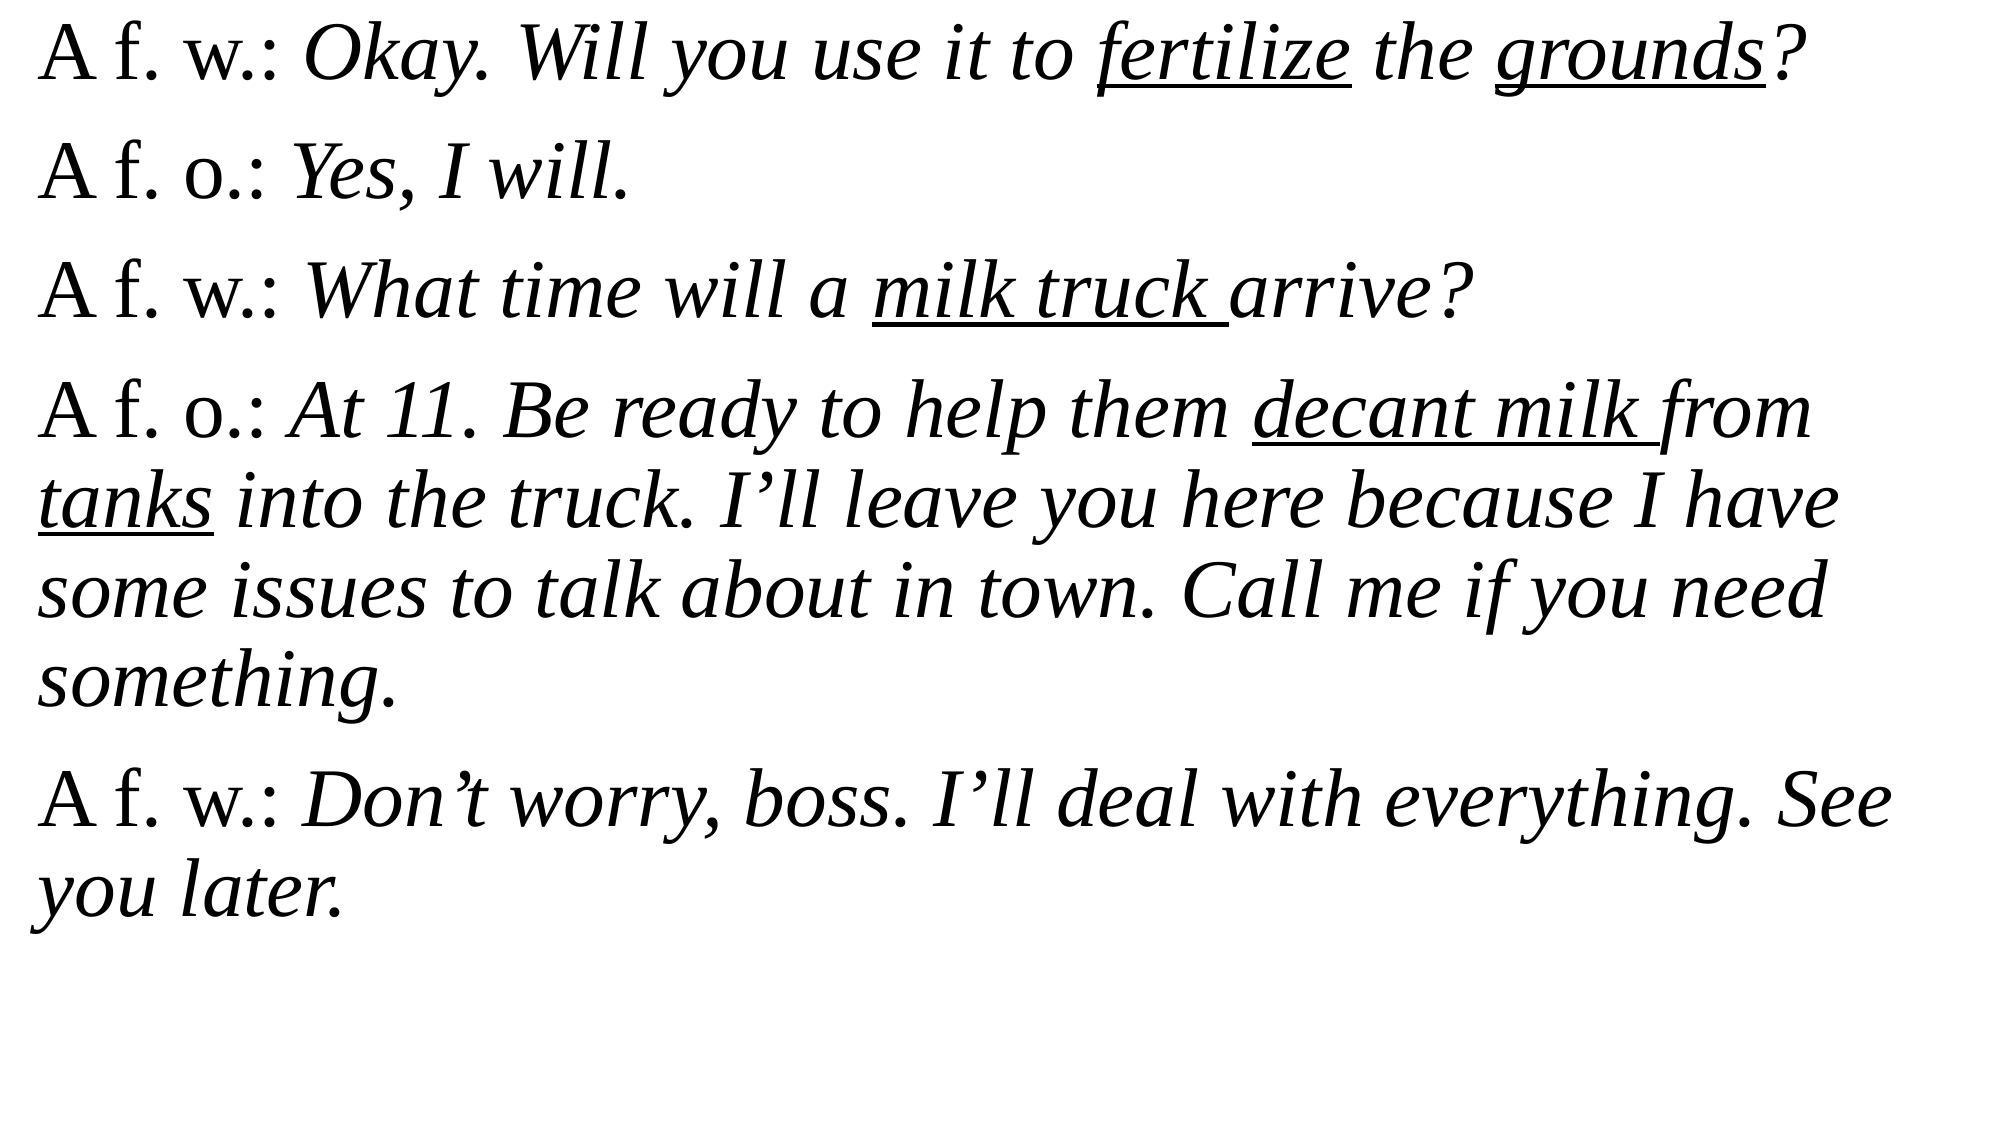

# A f. w.: Okay. Will you use it to fertilize the grounds?
A f. o.: Yes, I will.
A f. w.: What time will a milk truck arrive?
A f. o.: At 11. Be ready to help them decant milk from tanks into the truck. I’ll leave you here because I have some issues to talk about in town. Call me if you need something.
A f. w.: Don’t worry, boss. I’ll deal with everything. See you later.